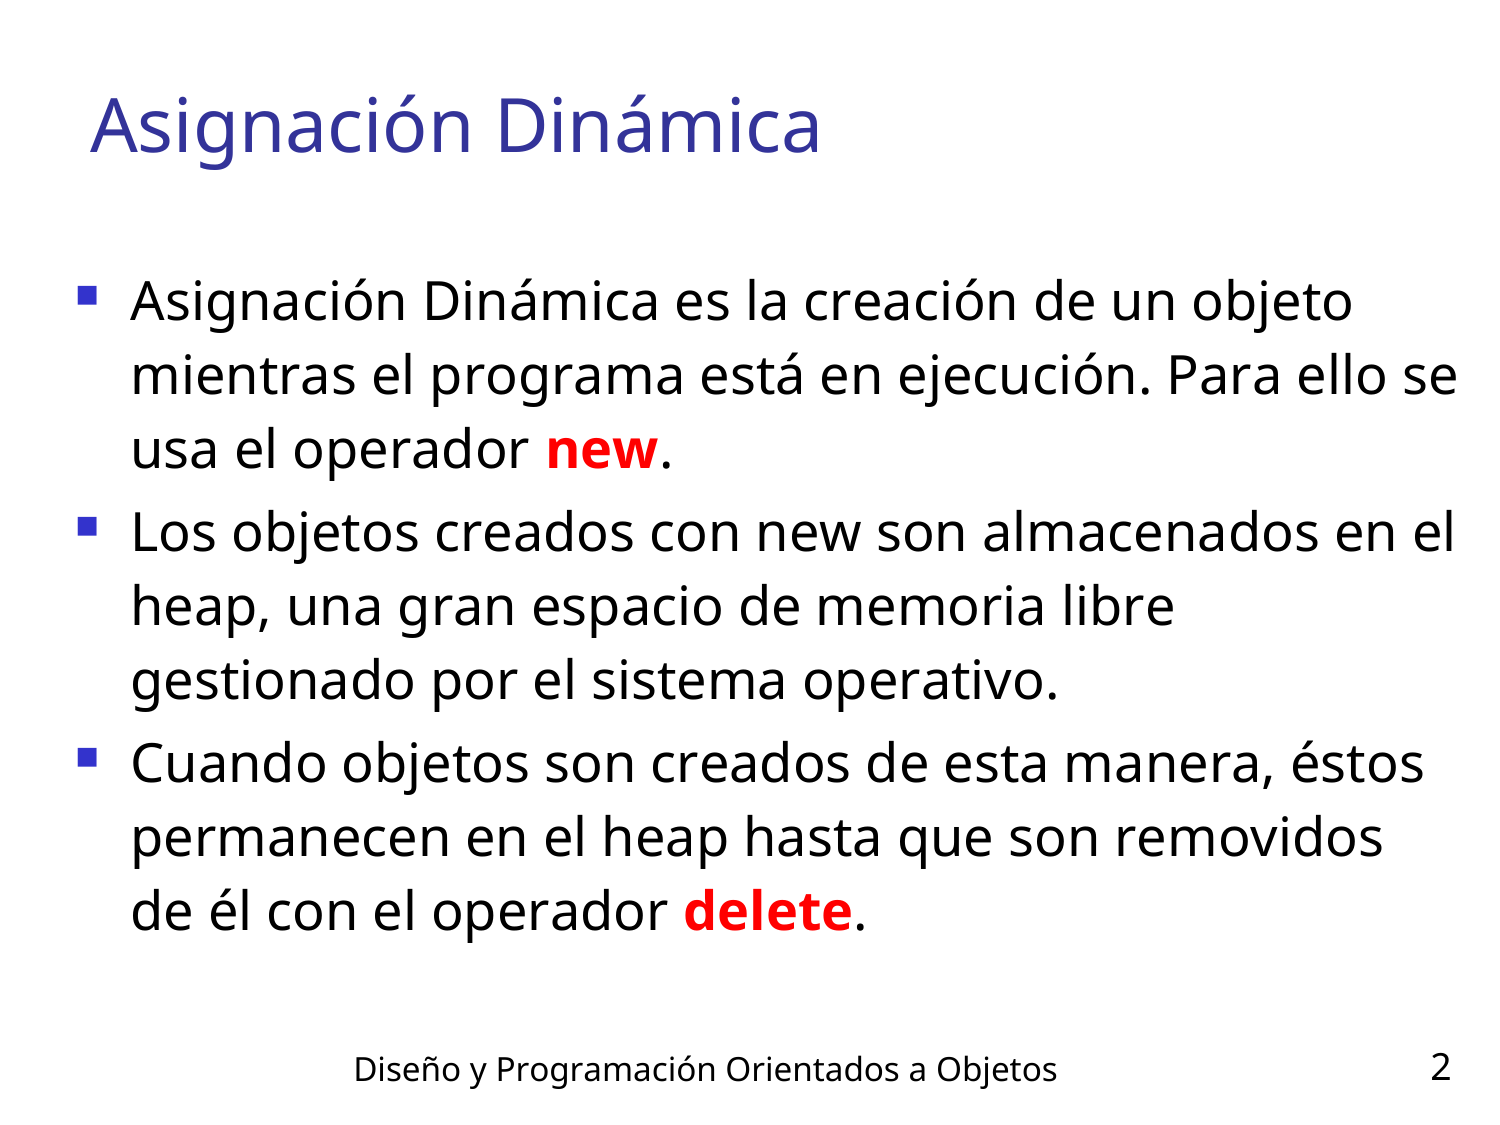

# Asignación Dinámica
Asignación Dinámica es la creación de un objeto mientras el programa está en ejecución. Para ello se usa el operador new.
Los objetos creados con new son almacenados en el heap, una gran espacio de memoria libre gestionado por el sistema operativo.
Cuando objetos son creados de esta manera, éstos permanecen en el heap hasta que son removidos de él con el operador delete.
Diseño y Programación Orientados a Objetos
2